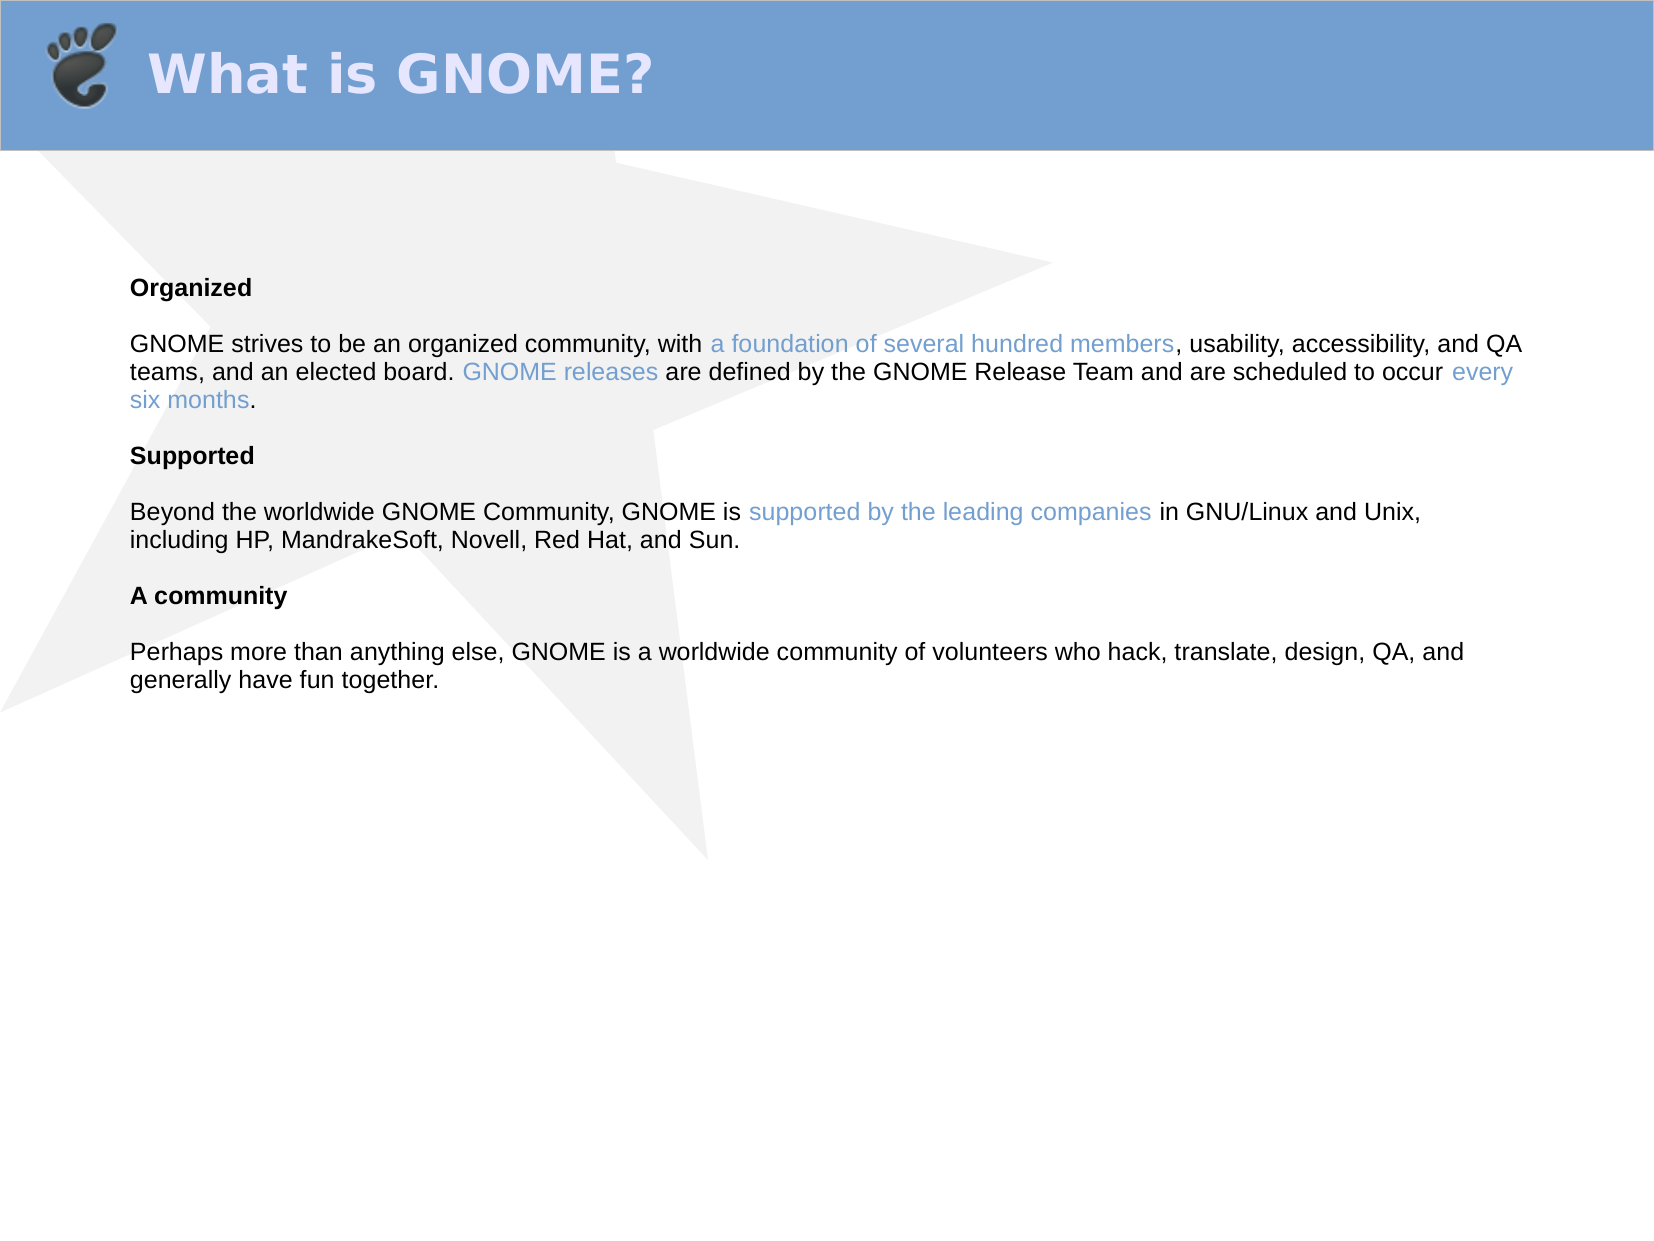

What is GNOME?
#
Organized
GNOME strives to be an organized community, with a foundation of several hundred members, usability, accessibility, and QA teams, and an elected board. GNOME releases are defined by the GNOME Release Team and are scheduled to occur every six months.
Supported
Beyond the worldwide GNOME Community, GNOME is supported by the leading companies in GNU/Linux and Unix, including HP, MandrakeSoft, Novell, Red Hat, and Sun.
A community
Perhaps more than anything else, GNOME is a worldwide community of volunteers who hack, translate, design, QA, and generally have fun together.